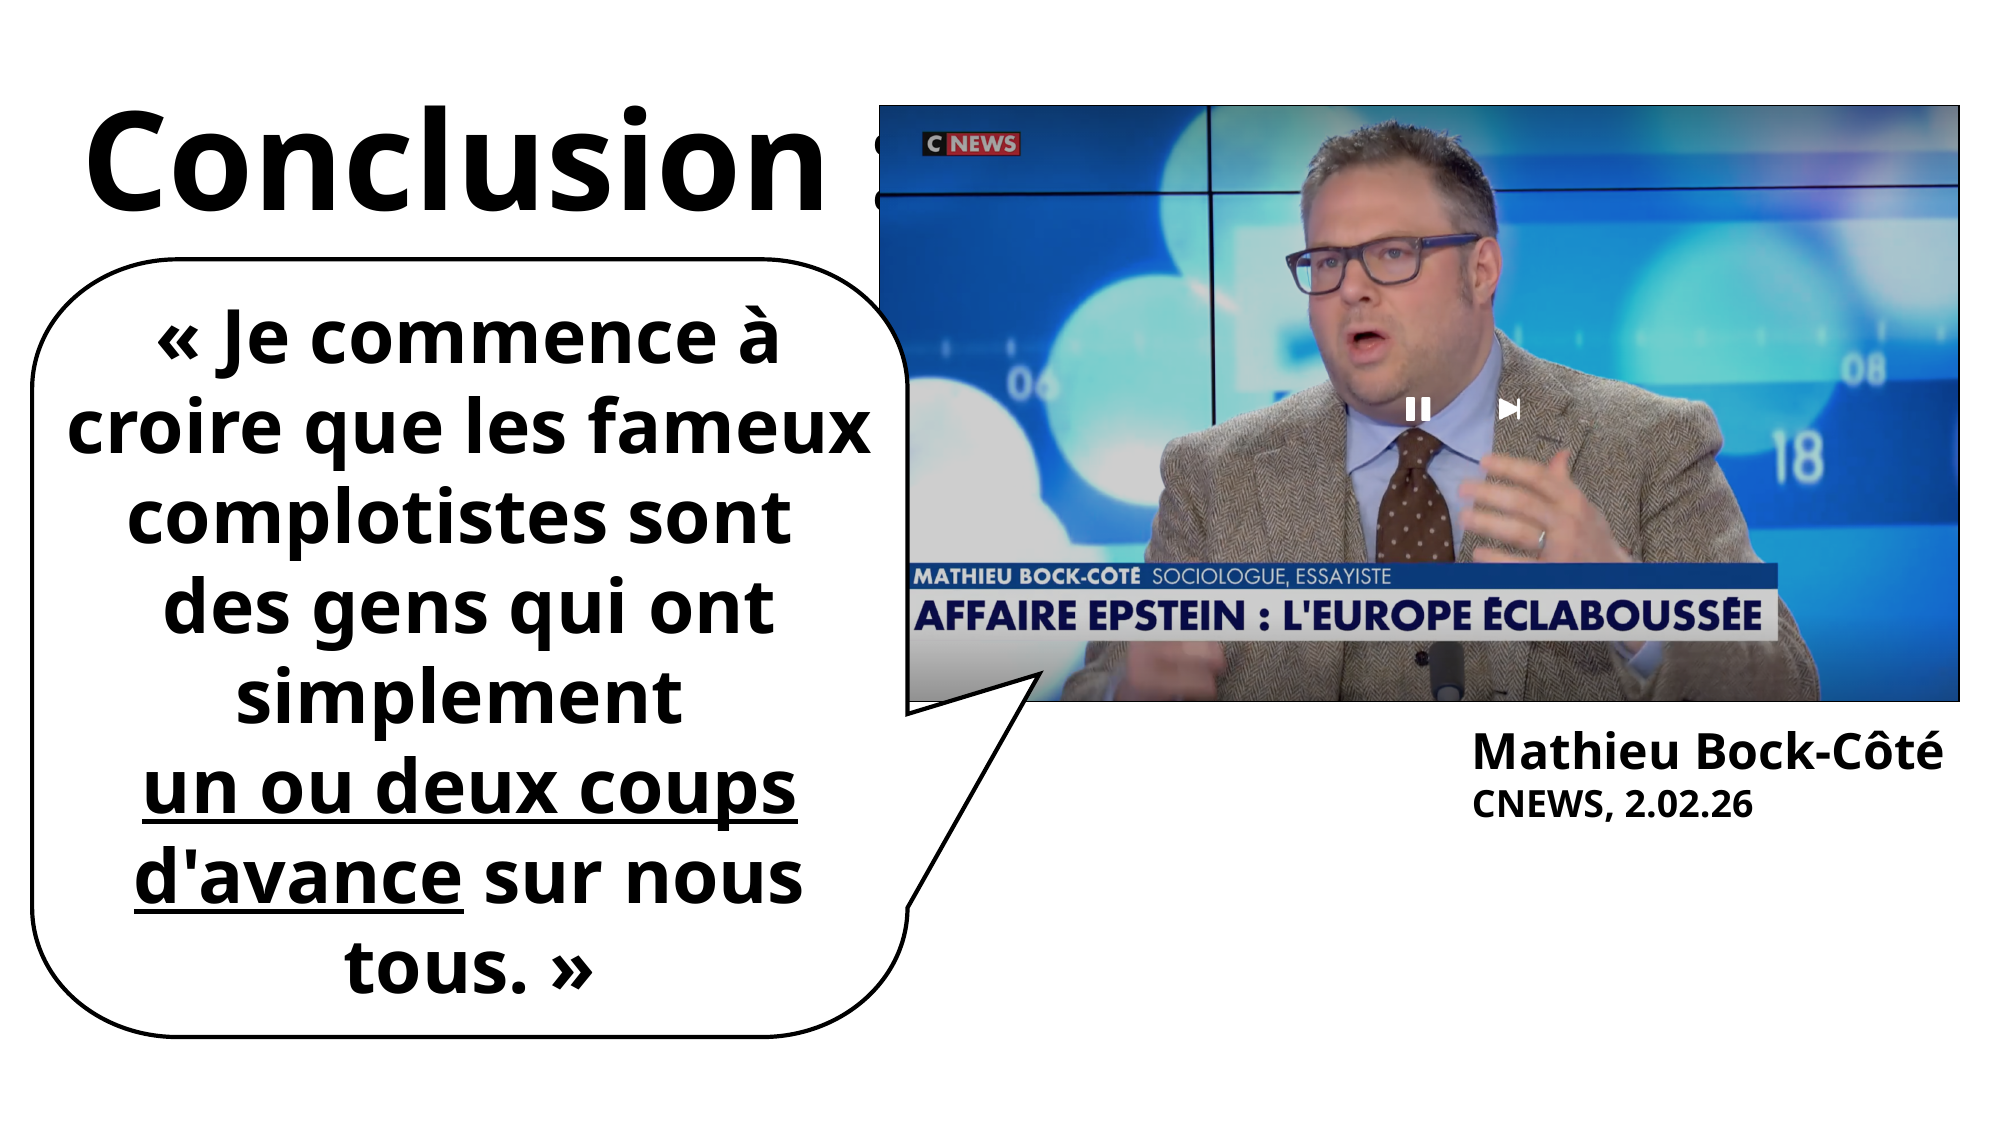

Conclusion :
« Je commence à croire que les fameux complotistes sont
des gens qui ont simplement
un ou deux coups d'avance sur nous tous. »
Mathieu Bock-Côté
CNEWS, 2.02.26